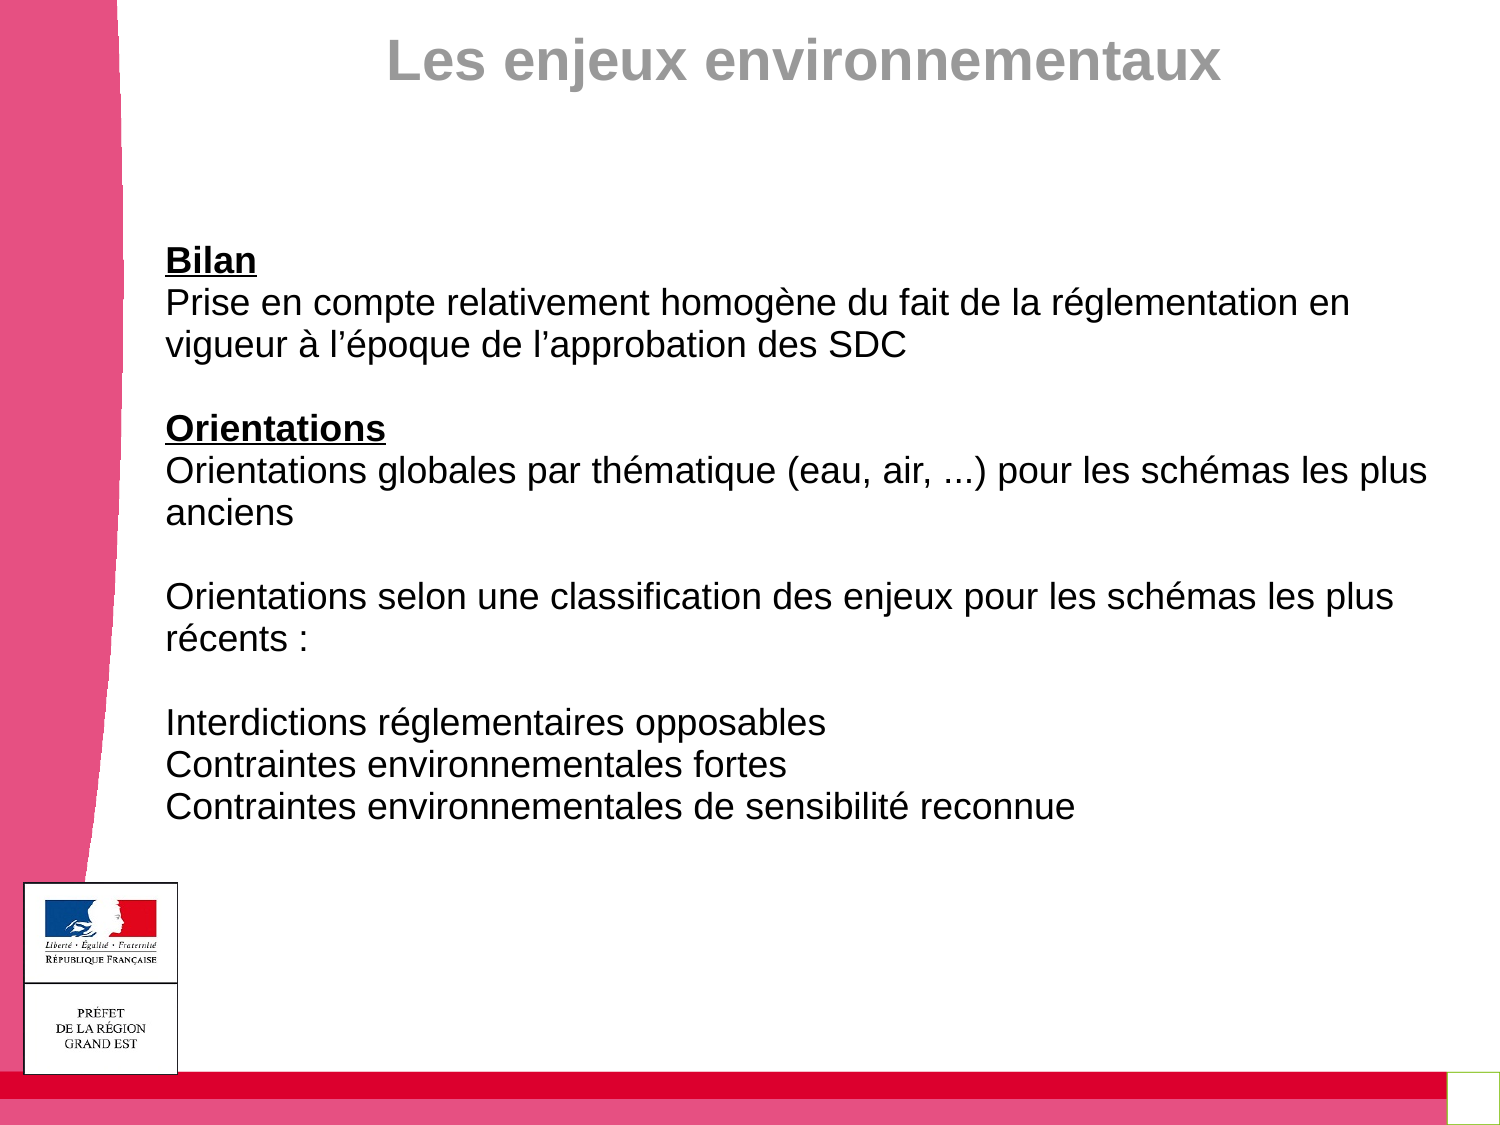

Les enjeux environnementaux
# Bilan Prise en compte relativement homogène du fait de la réglementation en vigueur à l’époque de l’approbation des SDC Orientations Orientations globales par thématique (eau, air, ...) pour les schémas les plus anciens Orientations selon une classification des enjeux pour les schémas les plus récents : Interdictions réglementaires opposables Contraintes environnementales fortes Contraintes environnementales de sensibilité reconnue